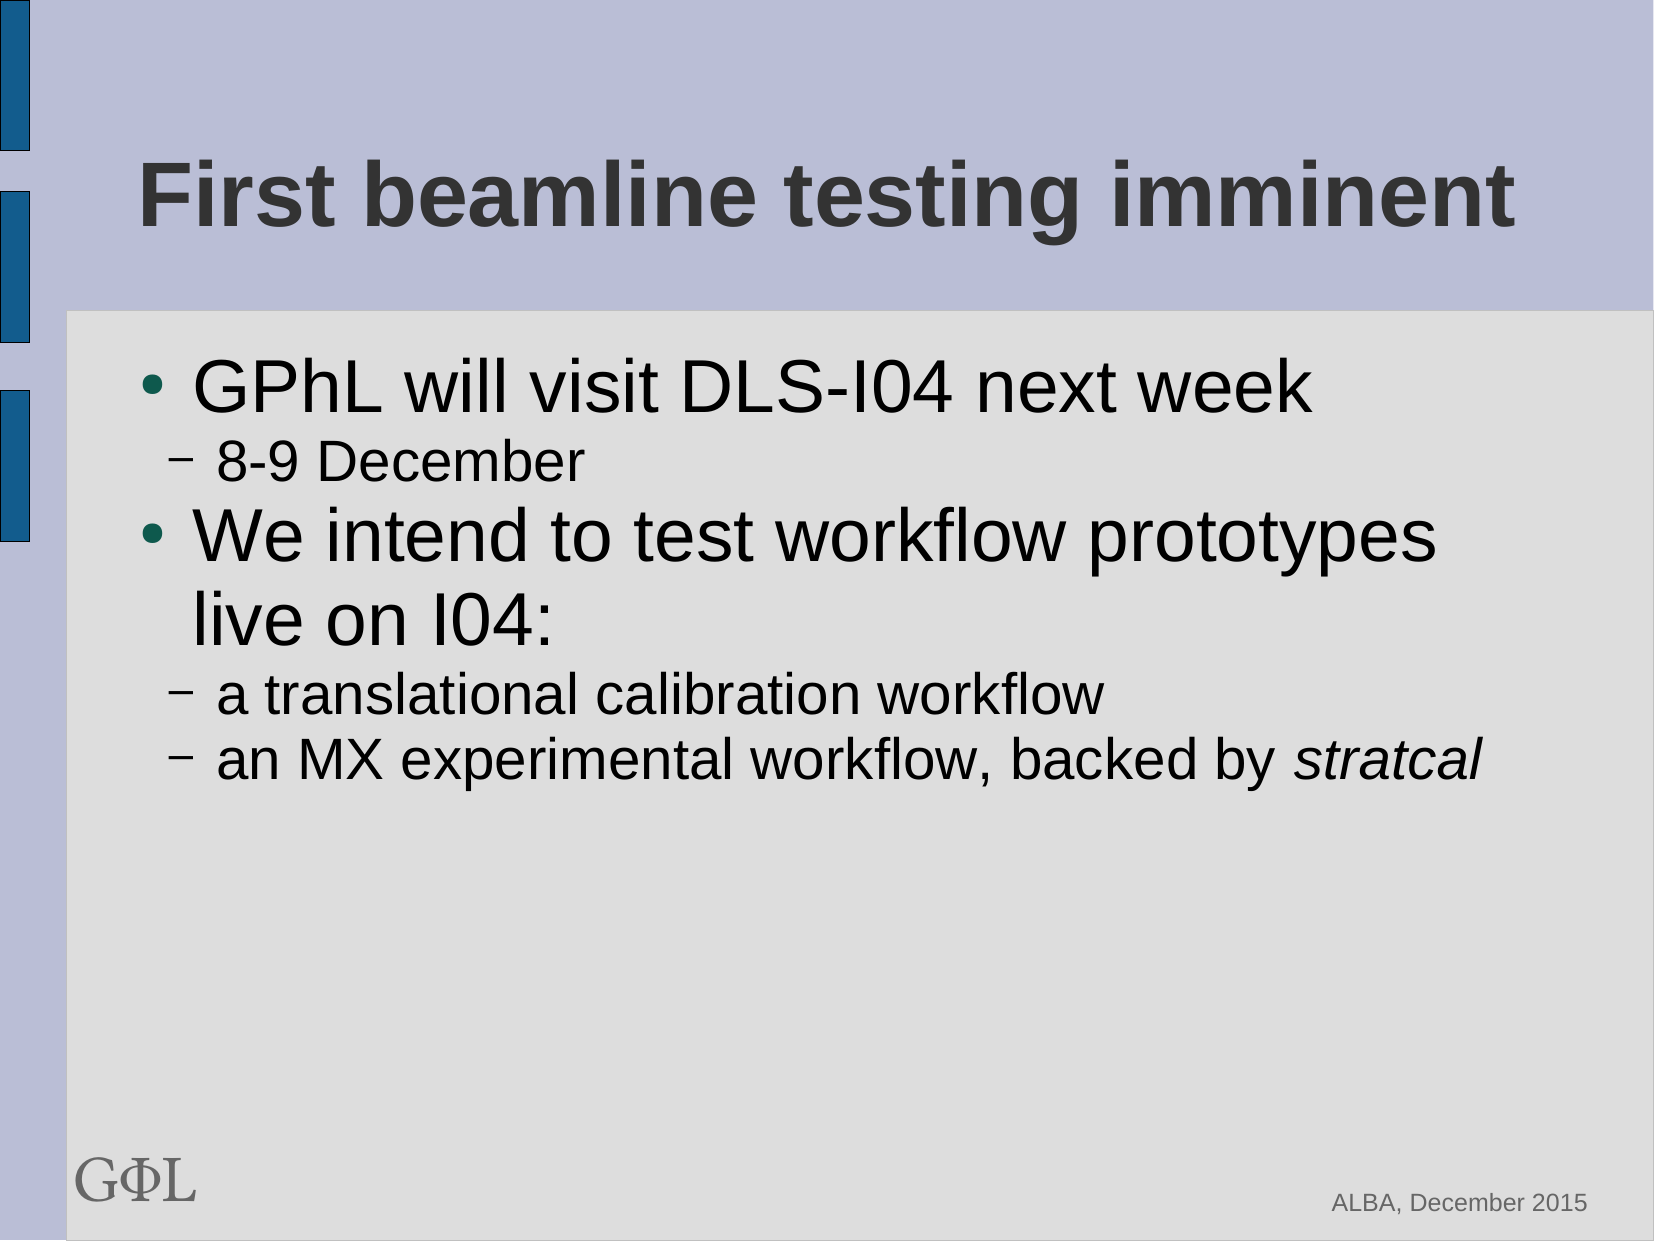

# First beamline testing imminent
GPhL will visit DLS-I04 next week
8-9 December
We intend to test workflow prototypes live on I04:
a translational calibration workflow
an MX experimental workflow, backed by stratcal